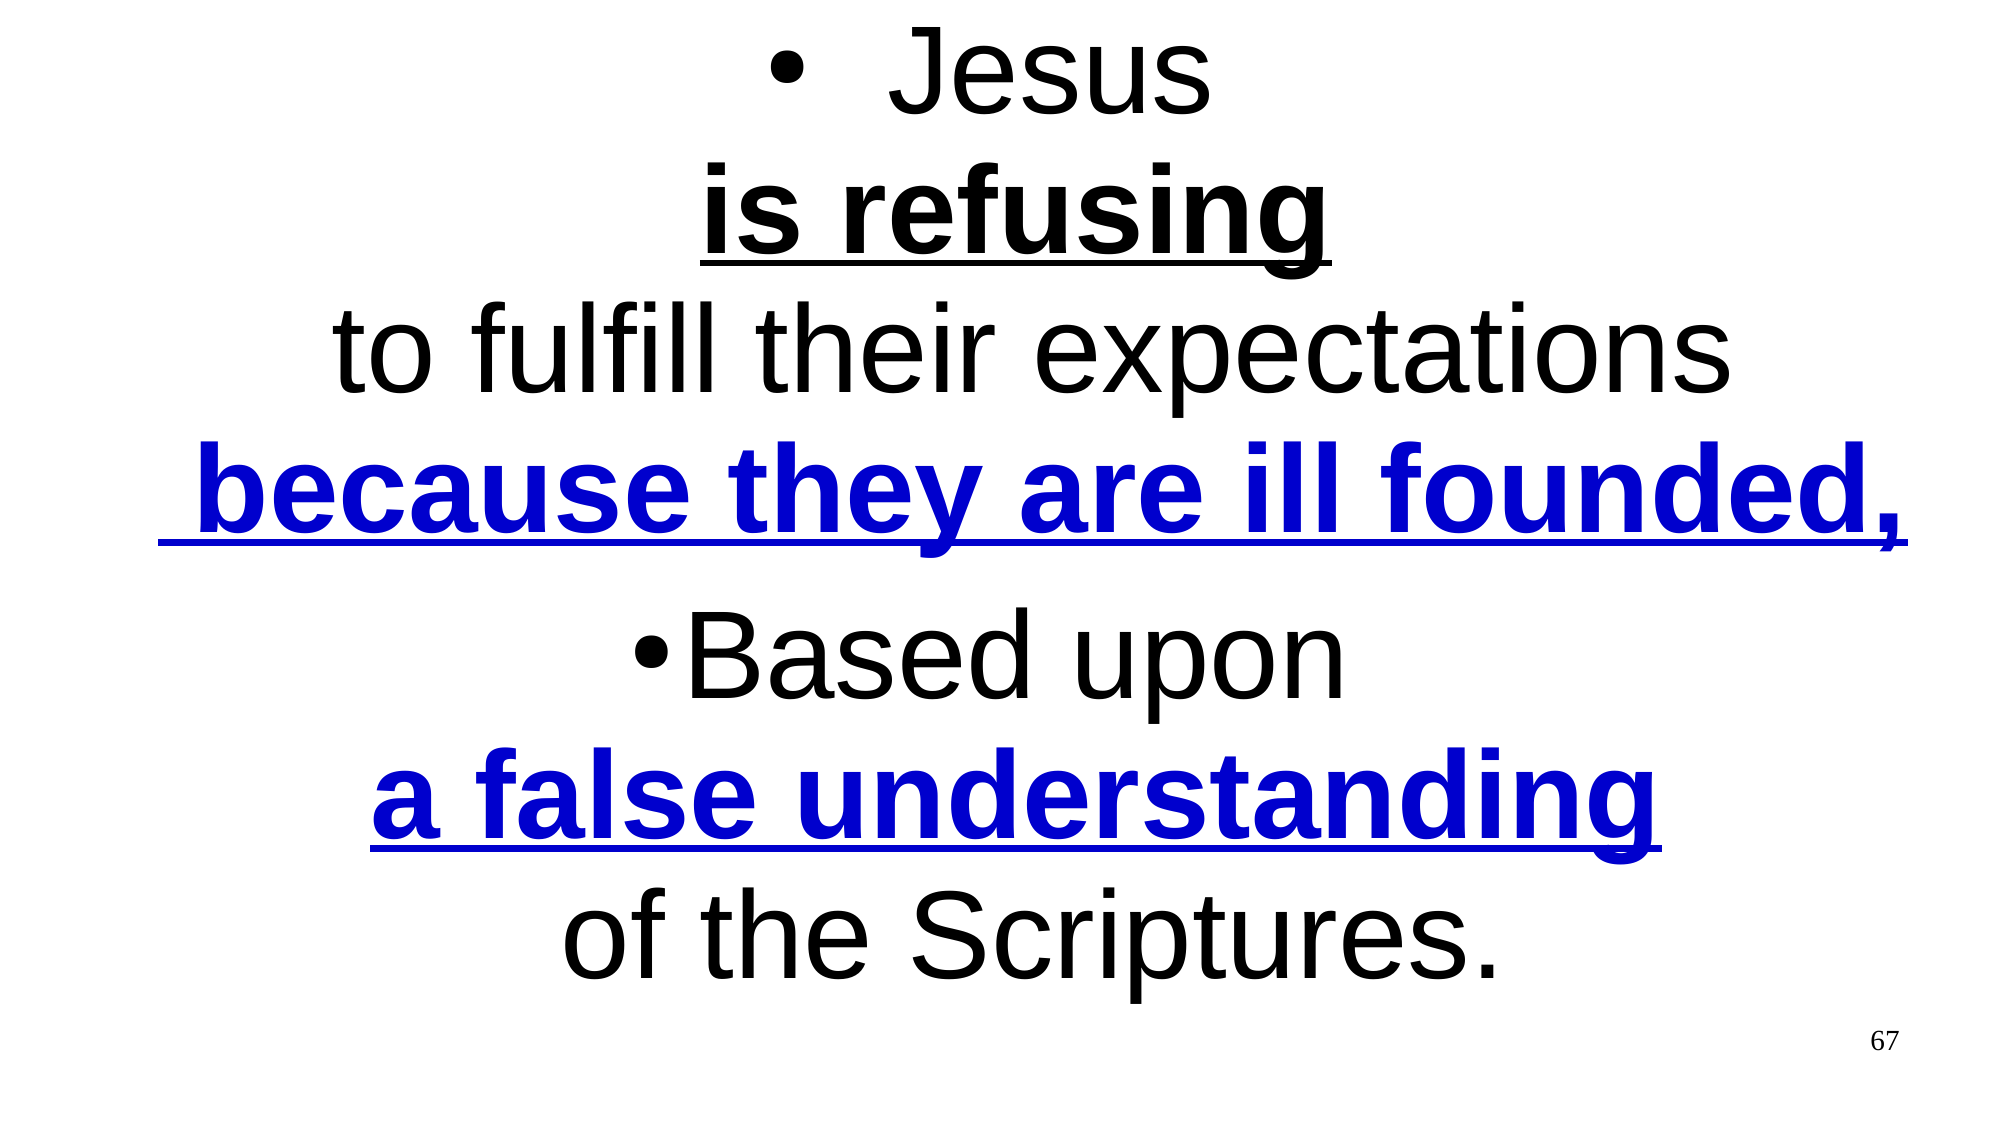

# Jesus is refusing to fulfill their expectations because they are ill founded,
Based upon
a false understanding
of the Scriptures.
67